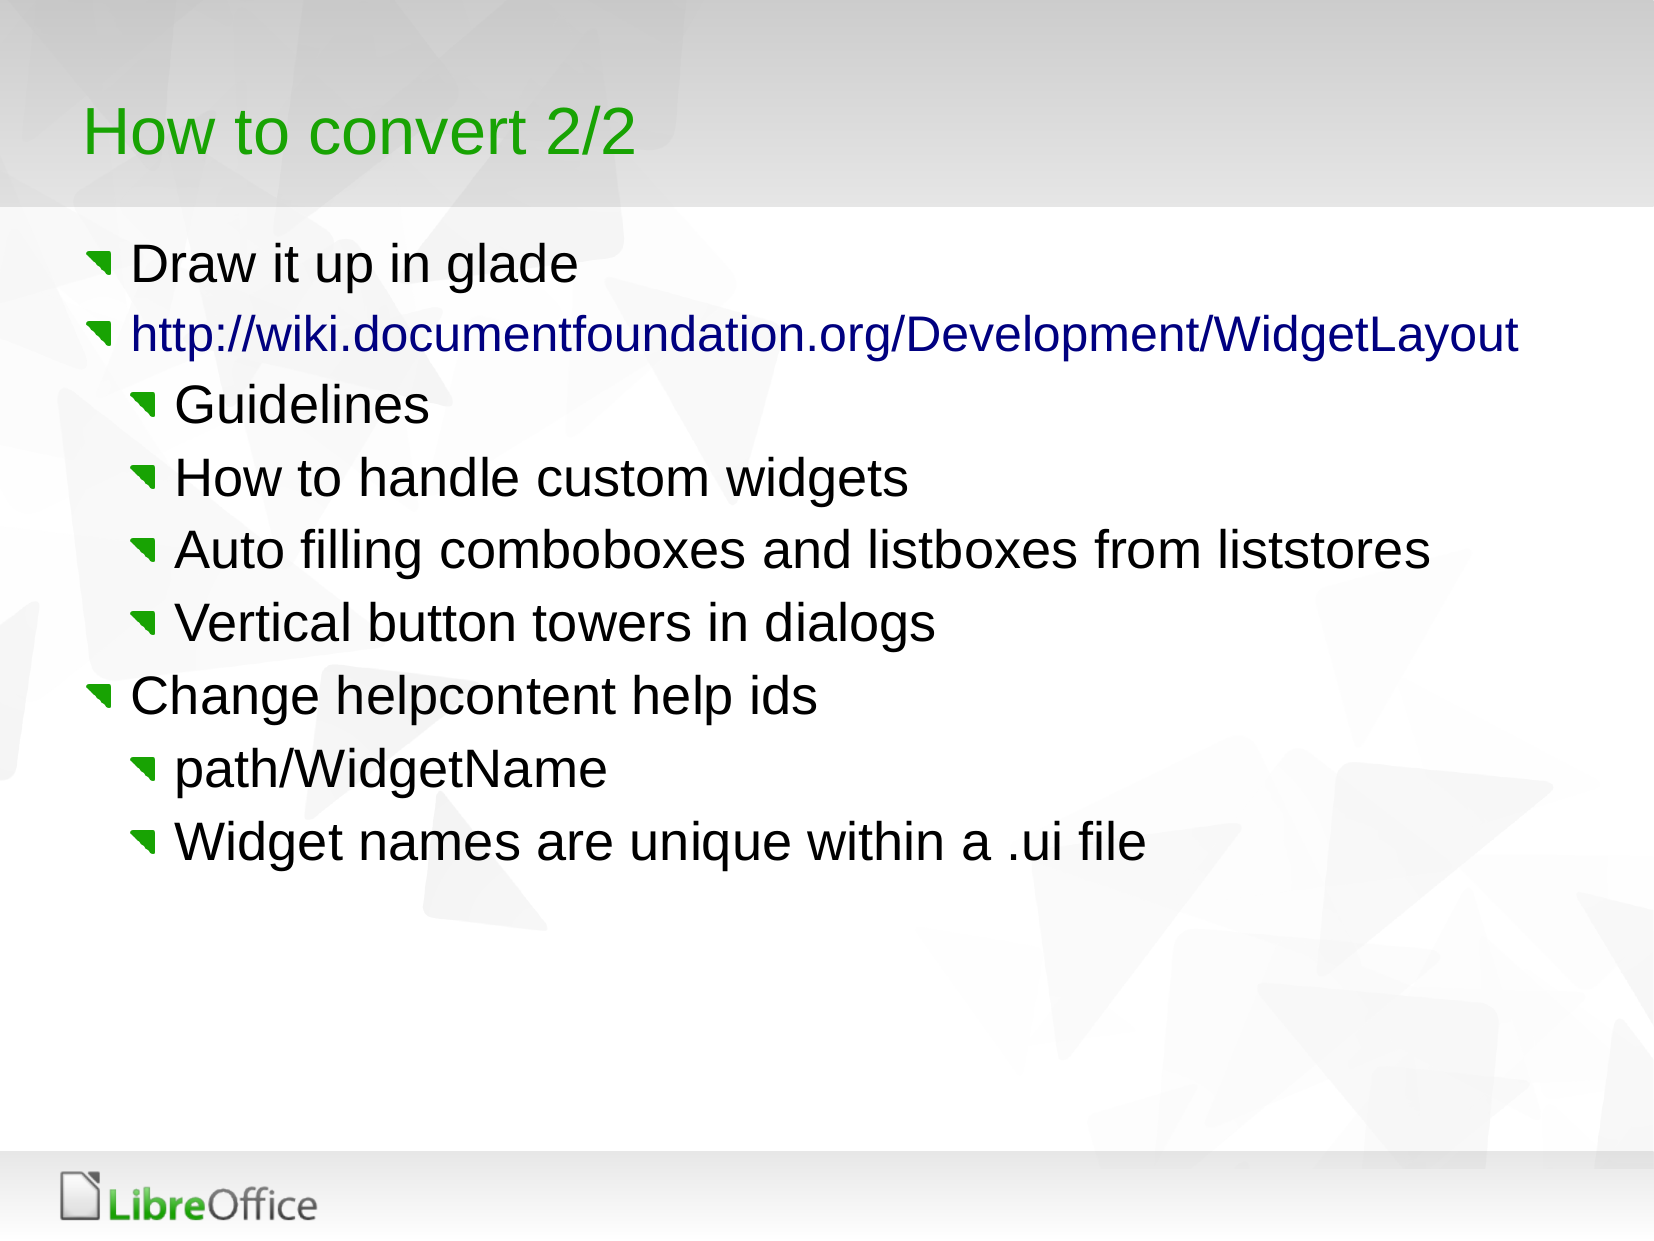

# How to convert 2/2
Draw it up in glade
http://wiki.documentfoundation.org/Development/WidgetLayout
Guidelines
How to handle custom widgets
Auto filling comboboxes and listboxes from liststores
Vertical button towers in dialogs
Change helpcontent help ids
path/WidgetName
Widget names are unique within a .ui file